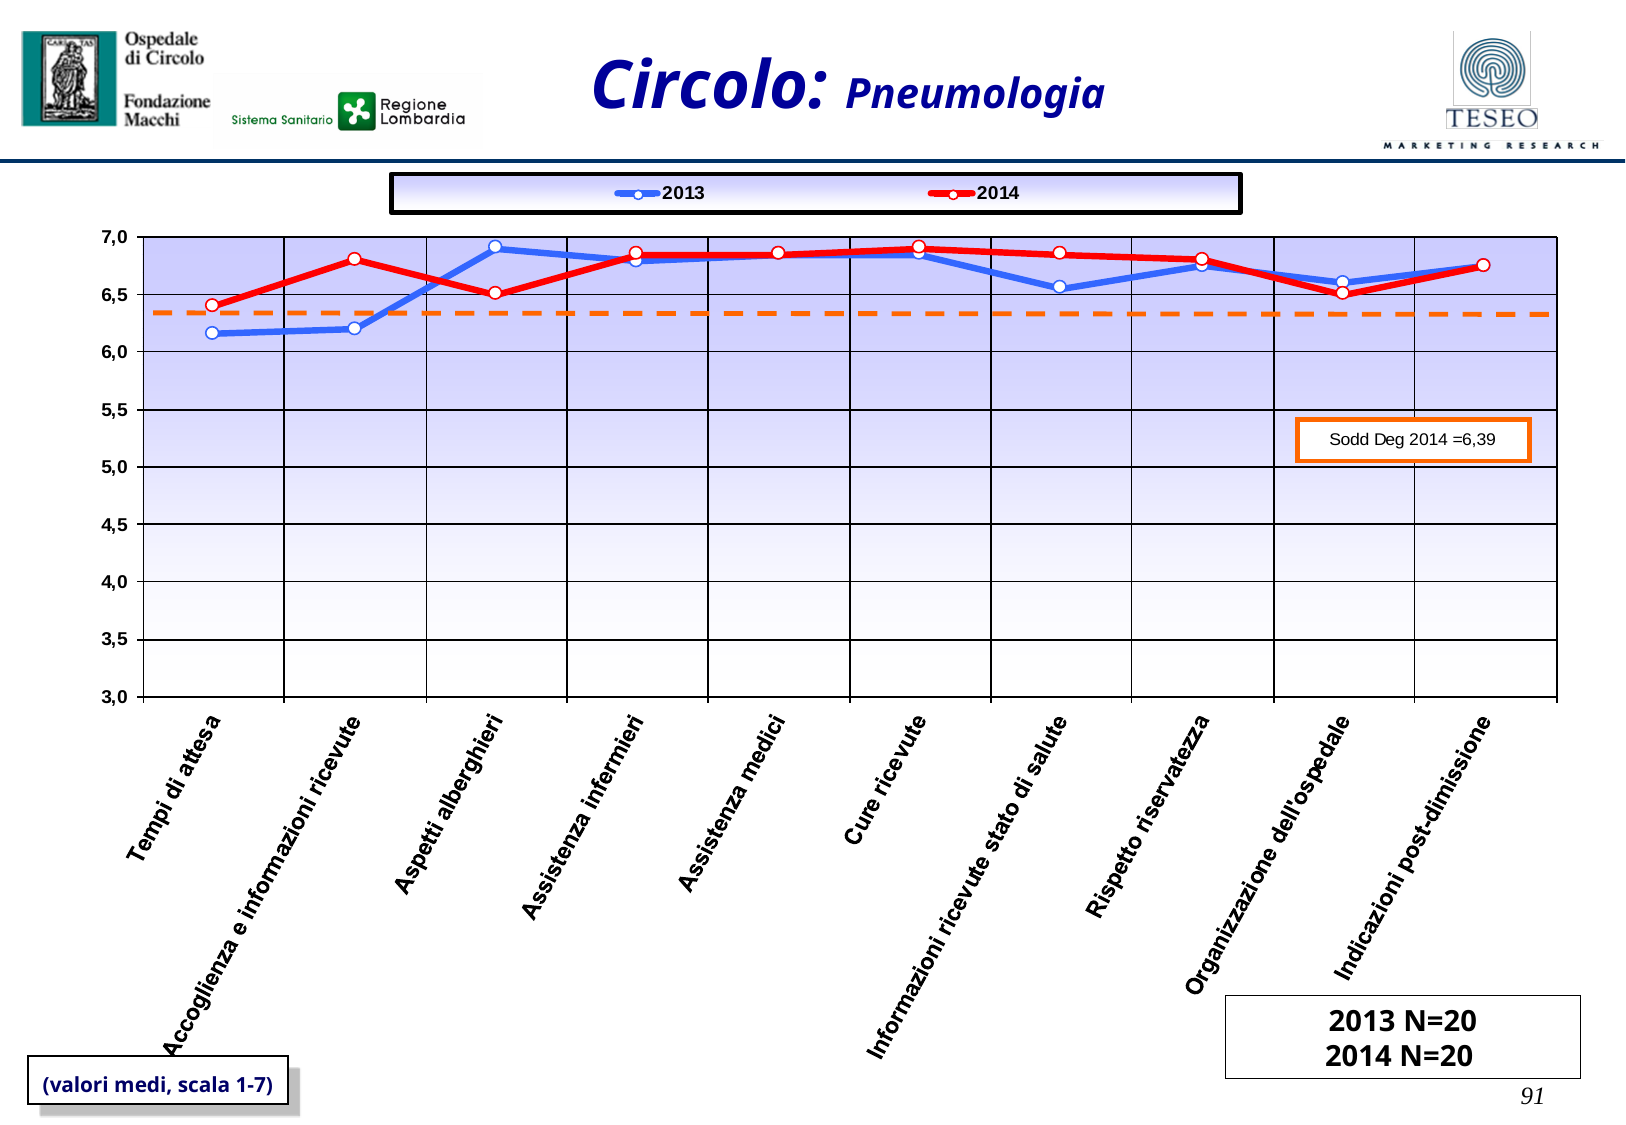

Circolo: Pneumologia
2013 N=20
2014 N=20
(valori medi, scala 1-7)